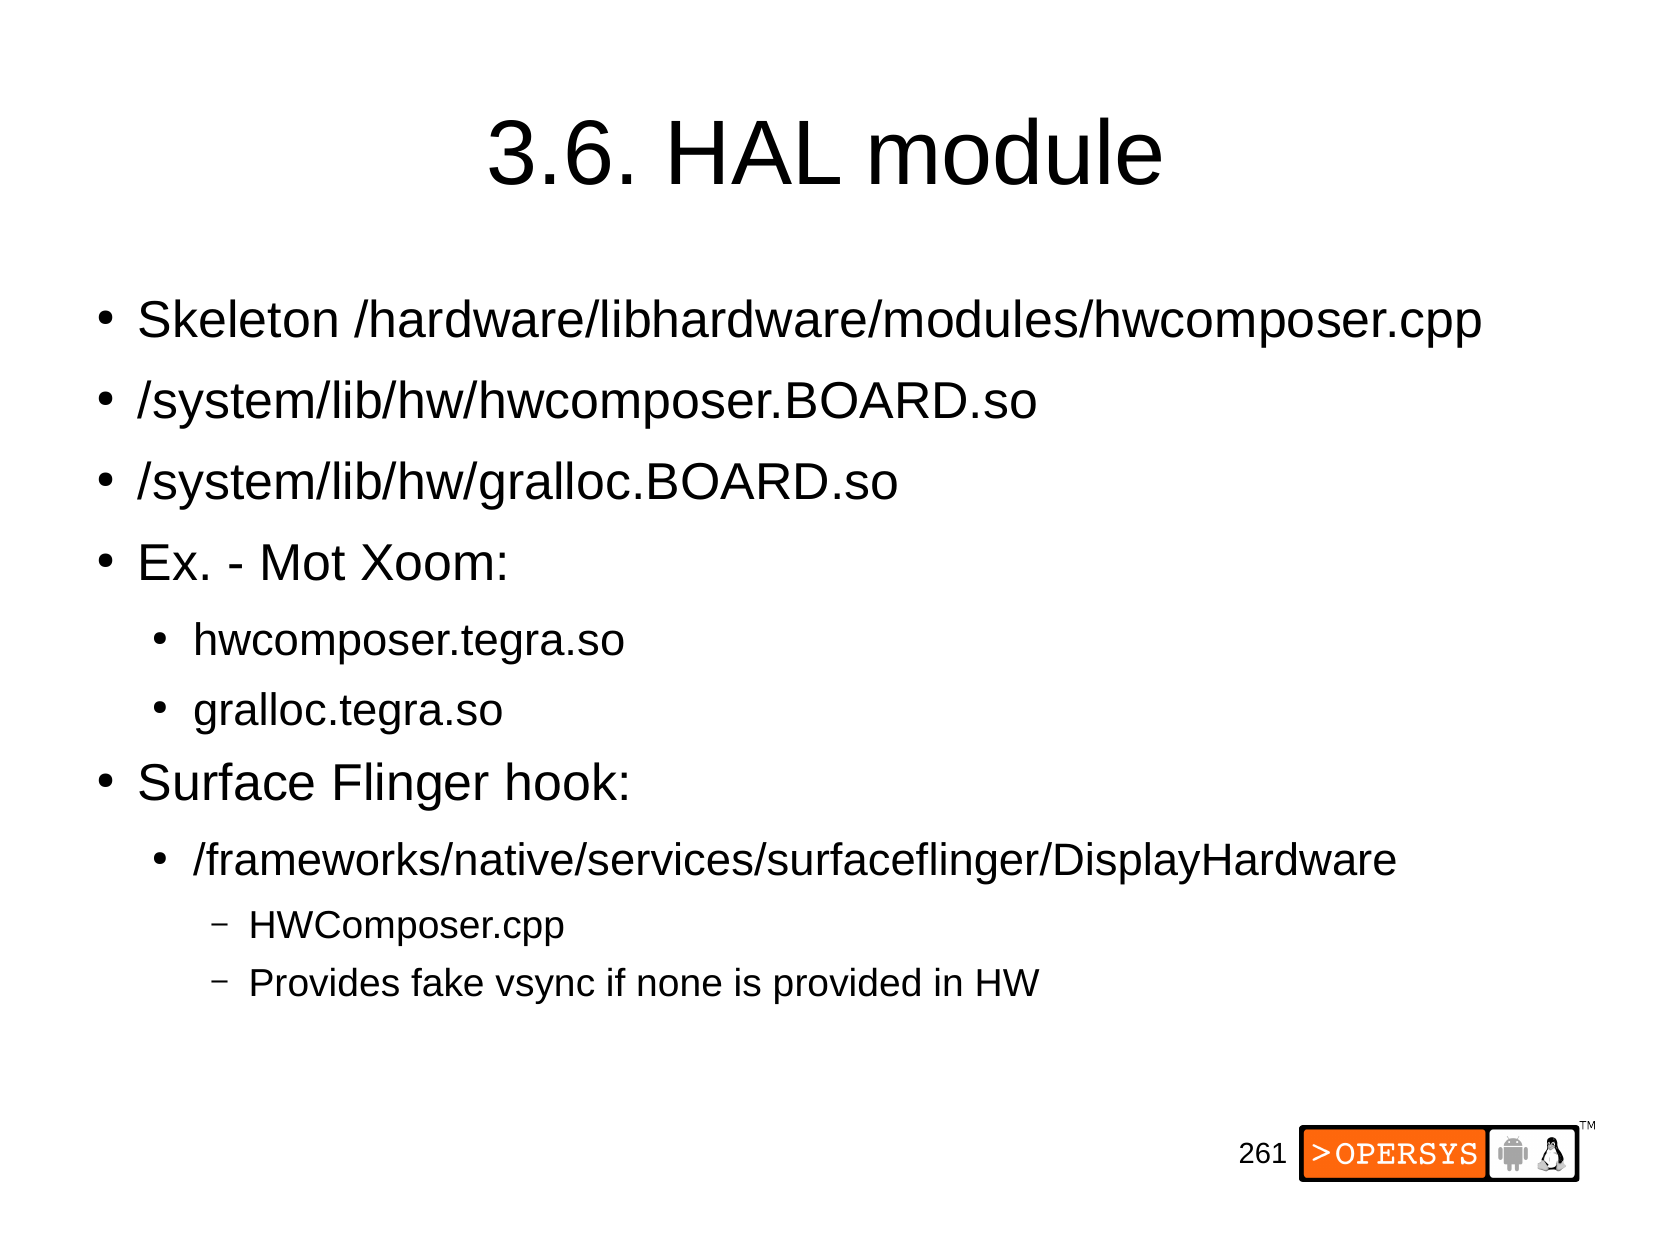

# 3.6. HAL module
Skeleton /hardware/libhardware/modules/hwcomposer.cpp
/system/lib/hw/hwcomposer.BOARD.so
/system/lib/hw/gralloc.BOARD.so
Ex. - Mot Xoom:
hwcomposer.tegra.so
gralloc.tegra.so
Surface Flinger hook:
/frameworks/native/services/surfaceflinger/DisplayHardware
HWComposer.cpp
Provides fake vsync if none is provided in HW